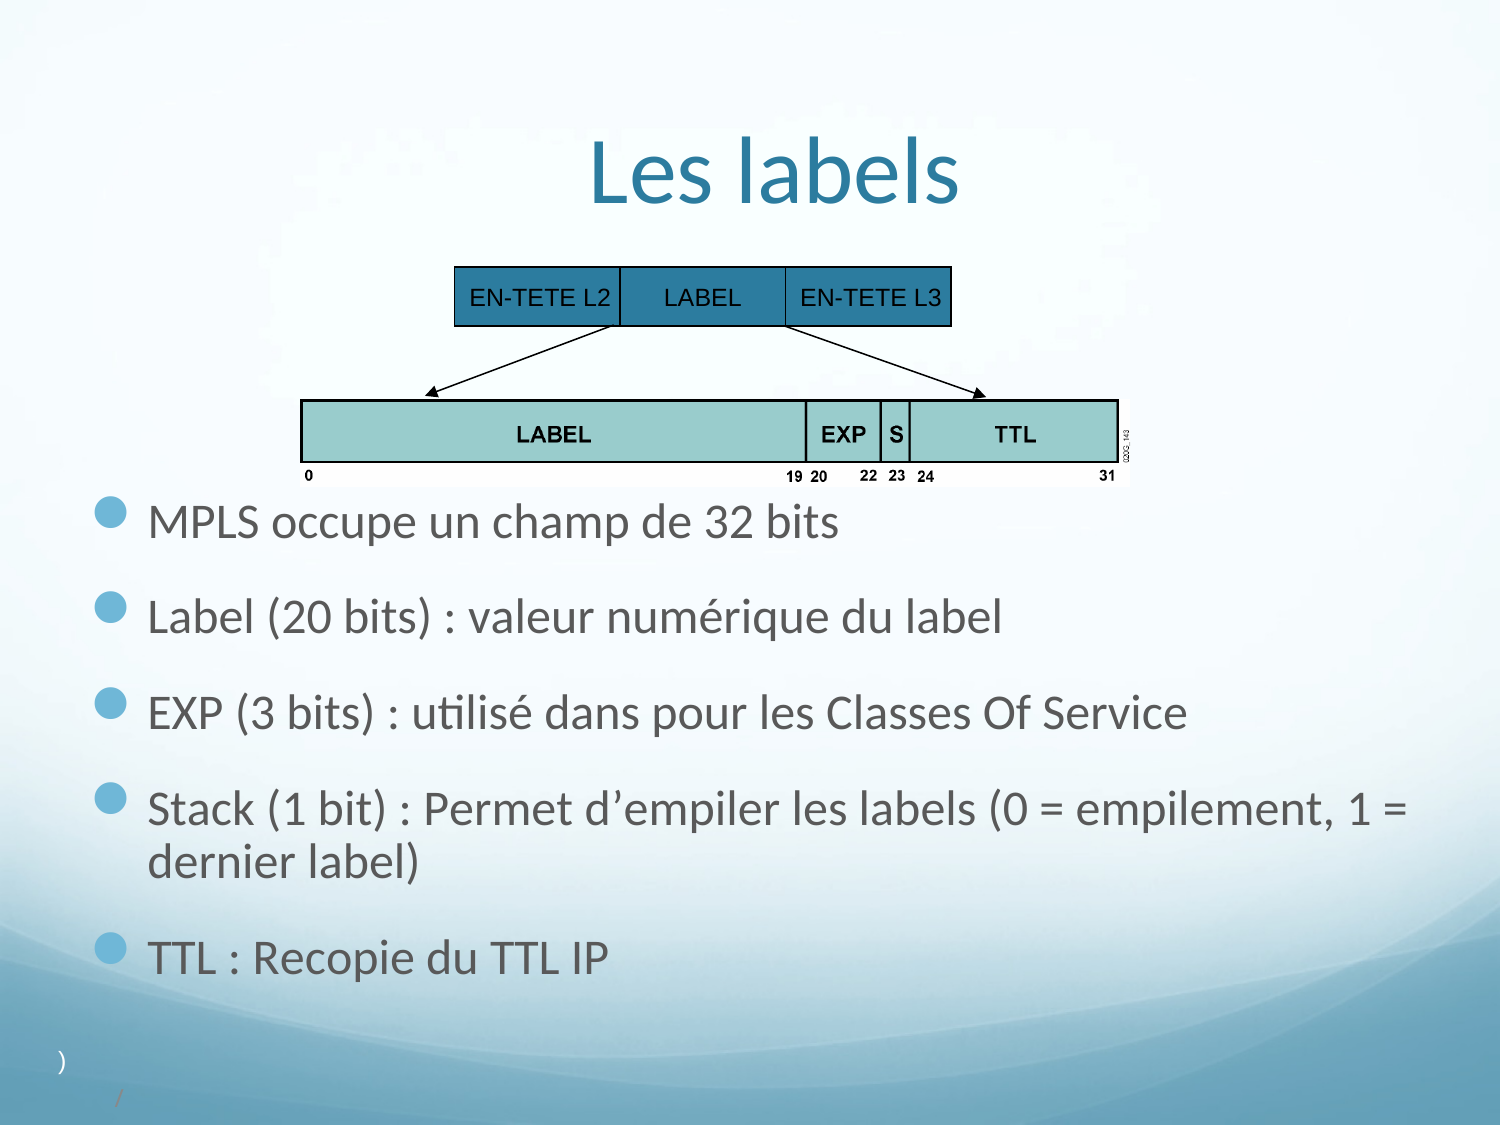

# Les labels
EN-TETE L2
LABEL
EN-TETE L3
MPLS occupe un champ de 32 bits
Label (20 bits) : valeur numérique du label
EXP (3 bits) : utilisé dans pour les Classes Of Service
Stack (1 bit) : Permet d’empiler les labels (0 = empilement, 1 = dernier label)
TTL : Recopie du TTL IP
)
/